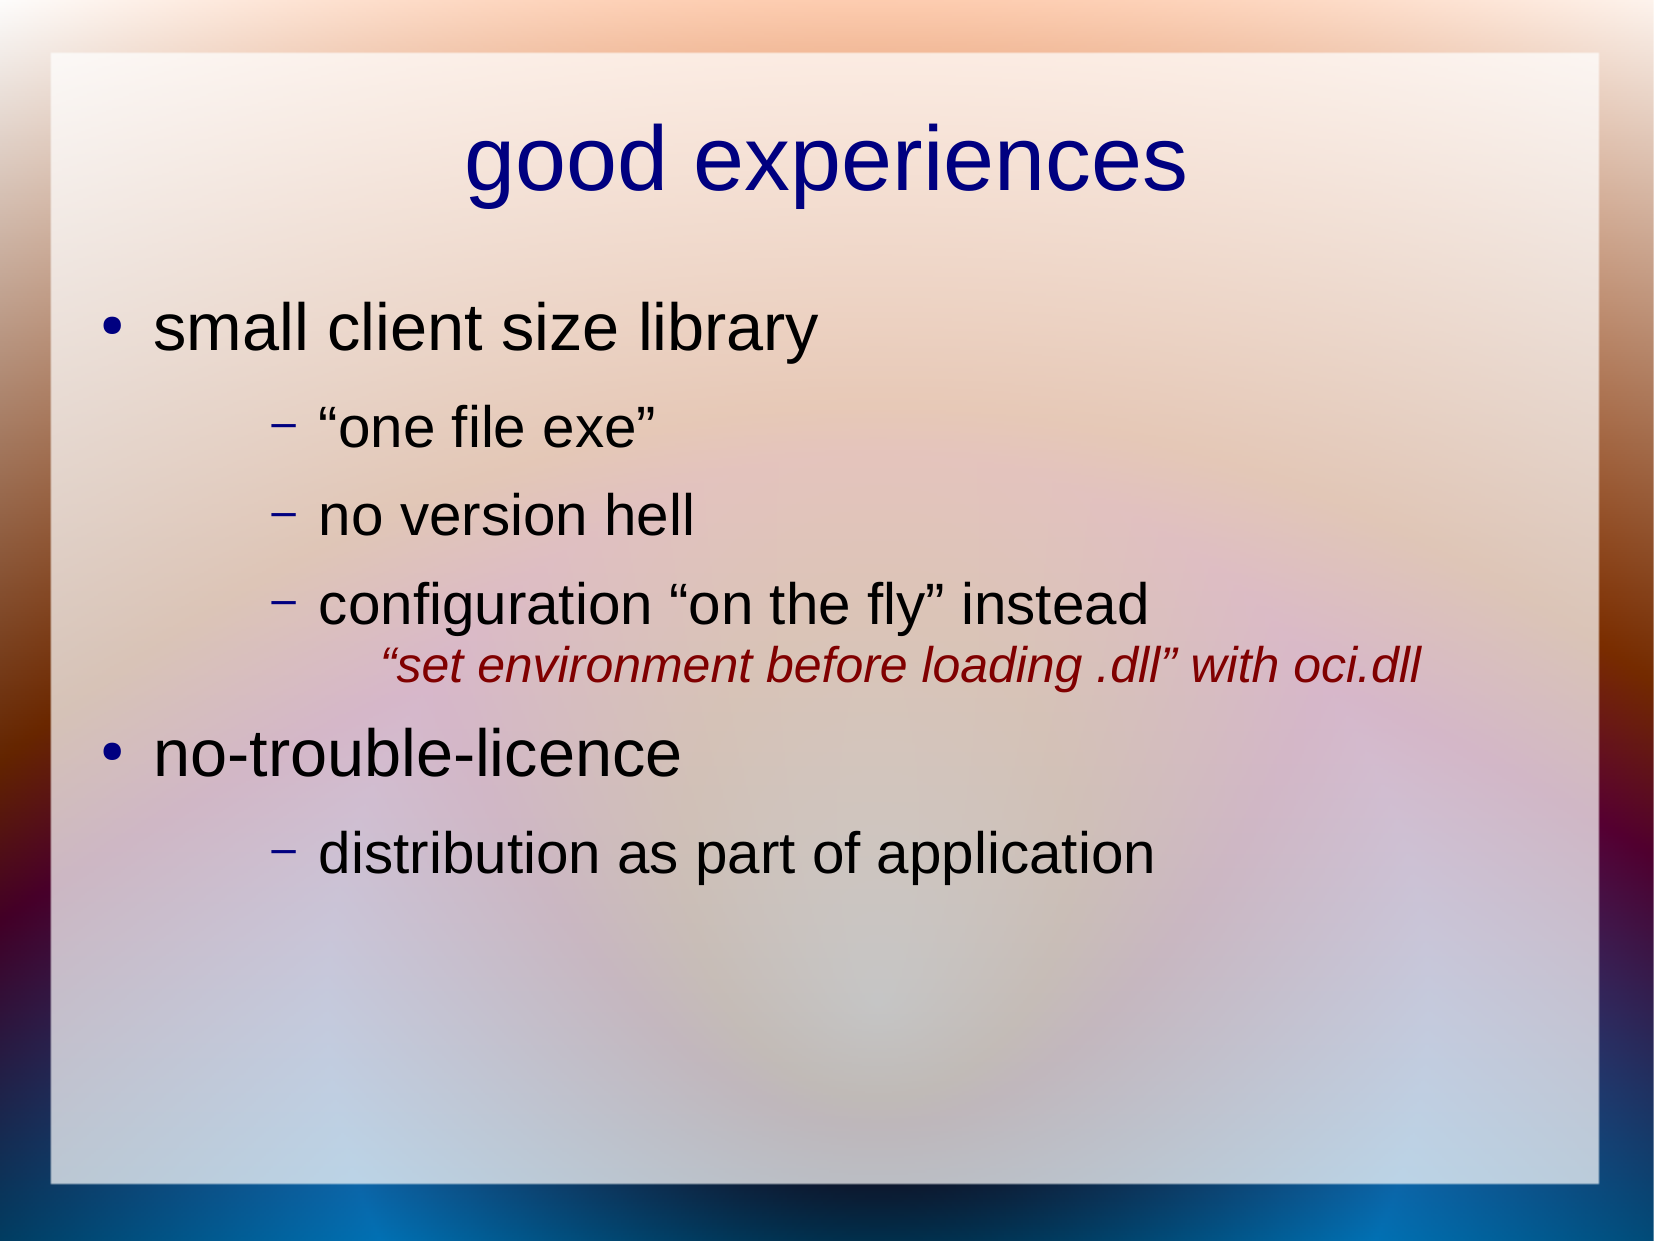

# good experiences
small client size library
“one file exe”
no version hell
configuration “on the fly” instead
 “set environment before loading .dll” with oci.dll
no-trouble-licence
distribution as part of application